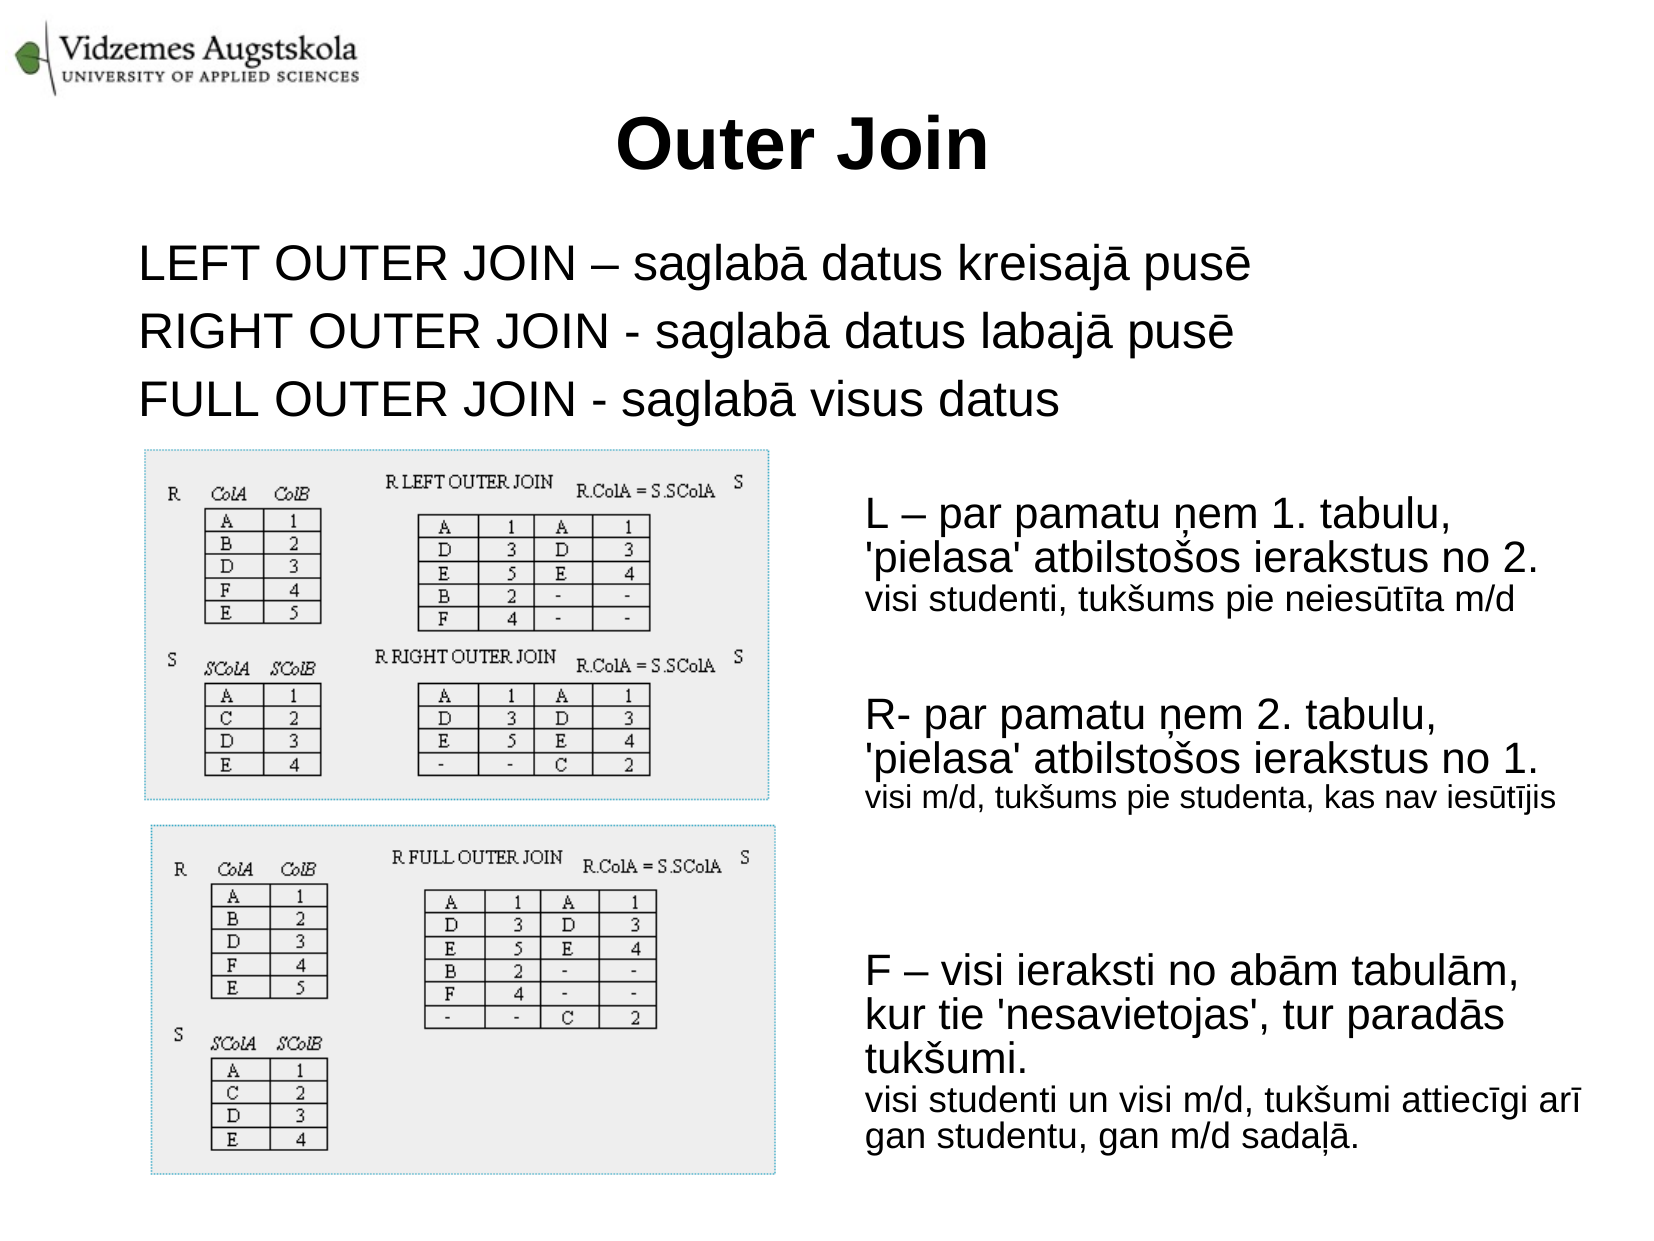

# Outer Join
LEFT OUTER JOIN – saglabā datus kreisajā pusē
RIGHT OUTER JOIN - saglabā datus labajā pusē
FULL OUTER JOIN - saglabā visus datus
L – par pamatu ņem 1. tabulu, 'pielasa' atbilstošos ierakstus no 2.
visi studenti, tukšums pie neiesūtīta m/d
R- par pamatu ņem 2. tabulu, 'pielasa' atbilstošos ierakstus no 1.
visi m/d, tukšums pie studenta, kas nav iesūtījis
F – visi ieraksti no abām tabulām, kur tie 'nesavietojas', tur paradās tukšumi.
visi studenti un visi m/d, tukšumi attiecīgi arī gan studentu, gan m/d sadaļā.